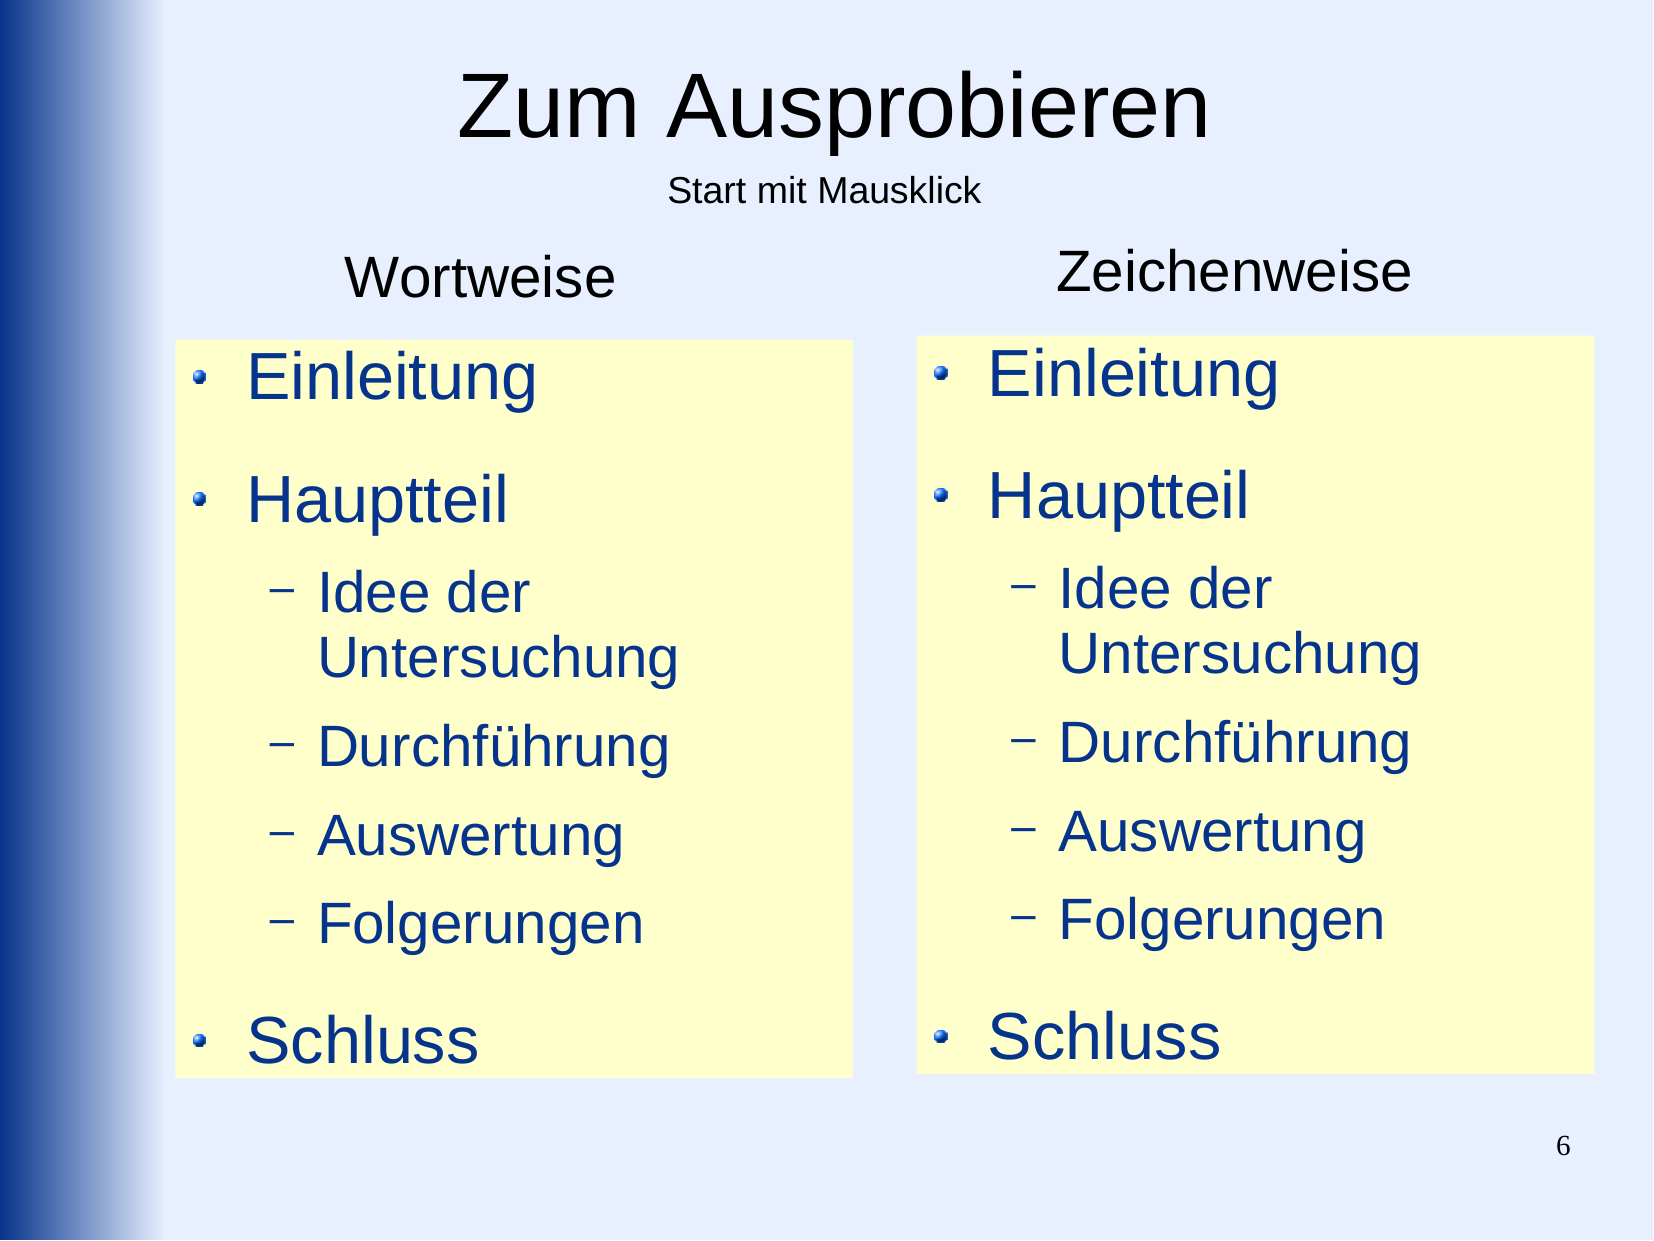

# Zum Ausprobieren
Start mit Mausklick
Zeichenweise
Wortweise
Einleitung
Hauptteil
Idee der Untersuchung
Durchführung
Auswertung
Folgerungen
Schluss
Einleitung
Hauptteil
Idee der Untersuchung
Durchführung
Auswertung
Folgerungen
Schluss
6